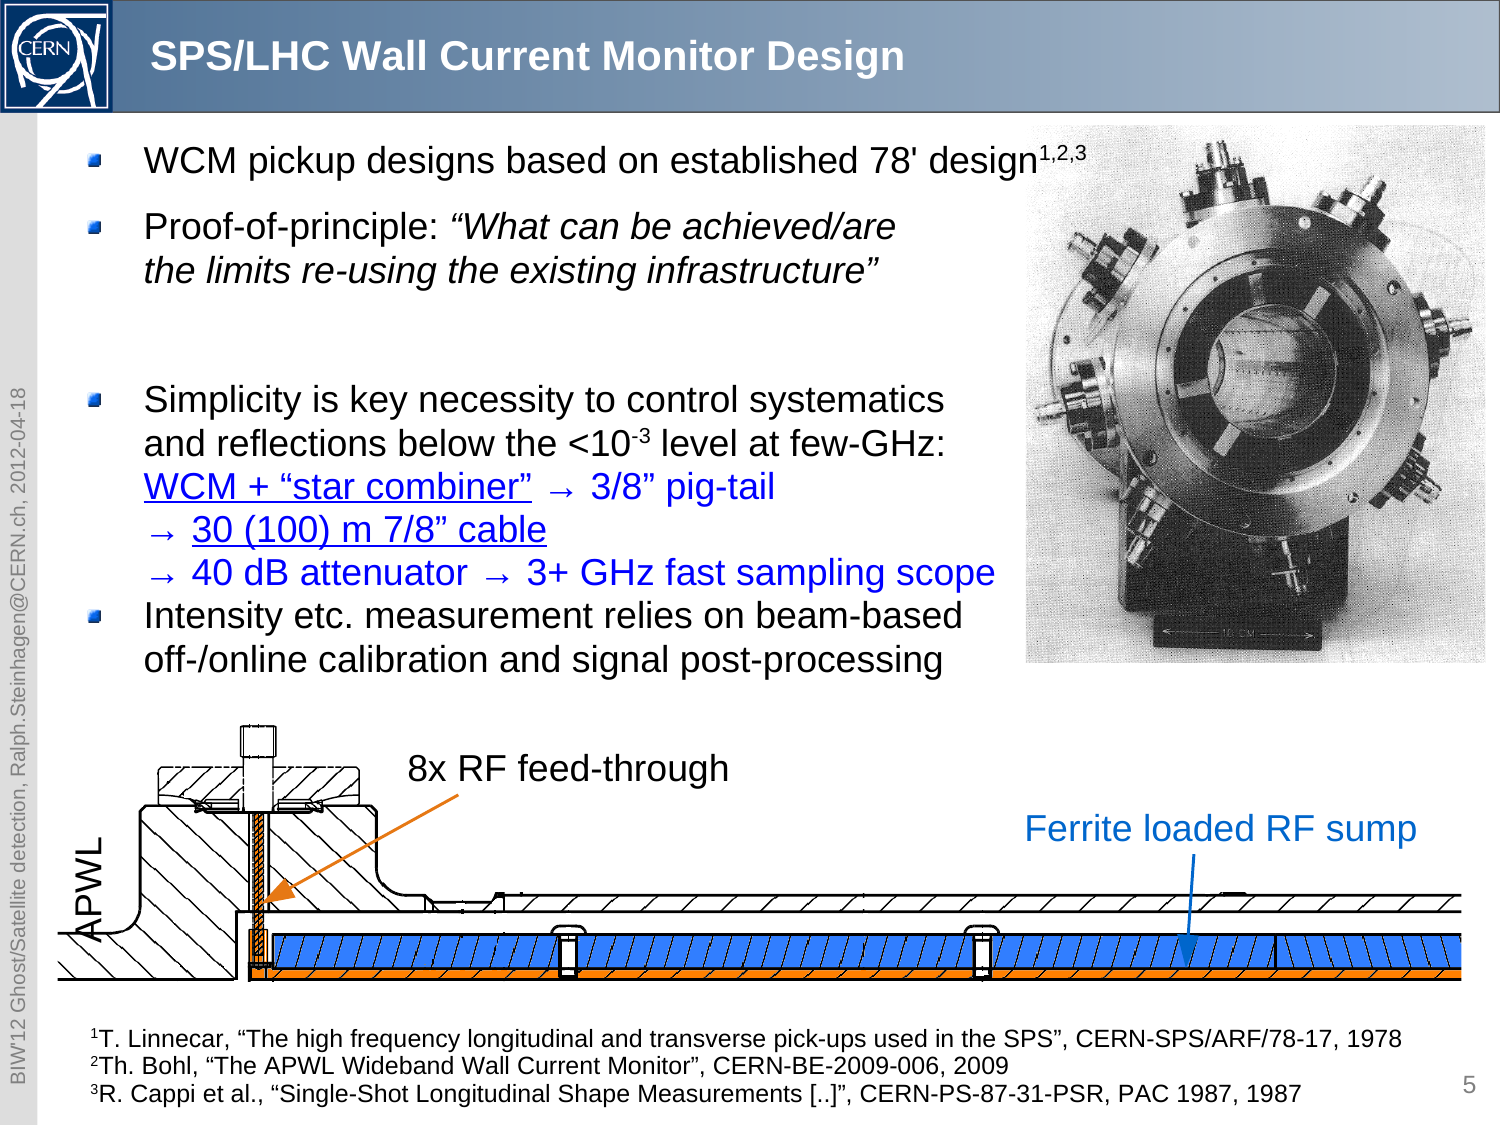

# SPS/LHC Wall Current Monitor Design
WCM pickup designs based on established 78' design1,2,3
Proof-of-principle: “What can be achieved/are 				the limits re-using the existing infrastructure”
Simplicity is key necessity to control systematics 				and reflections below the <10-3 level at few-GHz:				WCM + “star combiner” → 3/8” pig-tail 					→ 30 (100) m 7/8” cable 						→ 40 dB attenuator → 3+ GHz fast sampling scope
Intensity etc. measurement relies on beam-based 				off-/online calibration and signal post-processing
8x RF feed-through
Ferrite loaded RF sump
APWL
1T. Linnecar, “The high frequency longitudinal and transverse pick-ups used in the SPS”, CERN-SPS/ARF/78-17, 1978
2Th. Bohl, “The APWL Wideband Wall Current Monitor”, CERN-BE-2009-006, 2009
3R. Cappi et al., “Single-Shot Longitudinal Shape Measurements [..]”, CERN-PS-87-31-PSR, PAC 1987, 1987